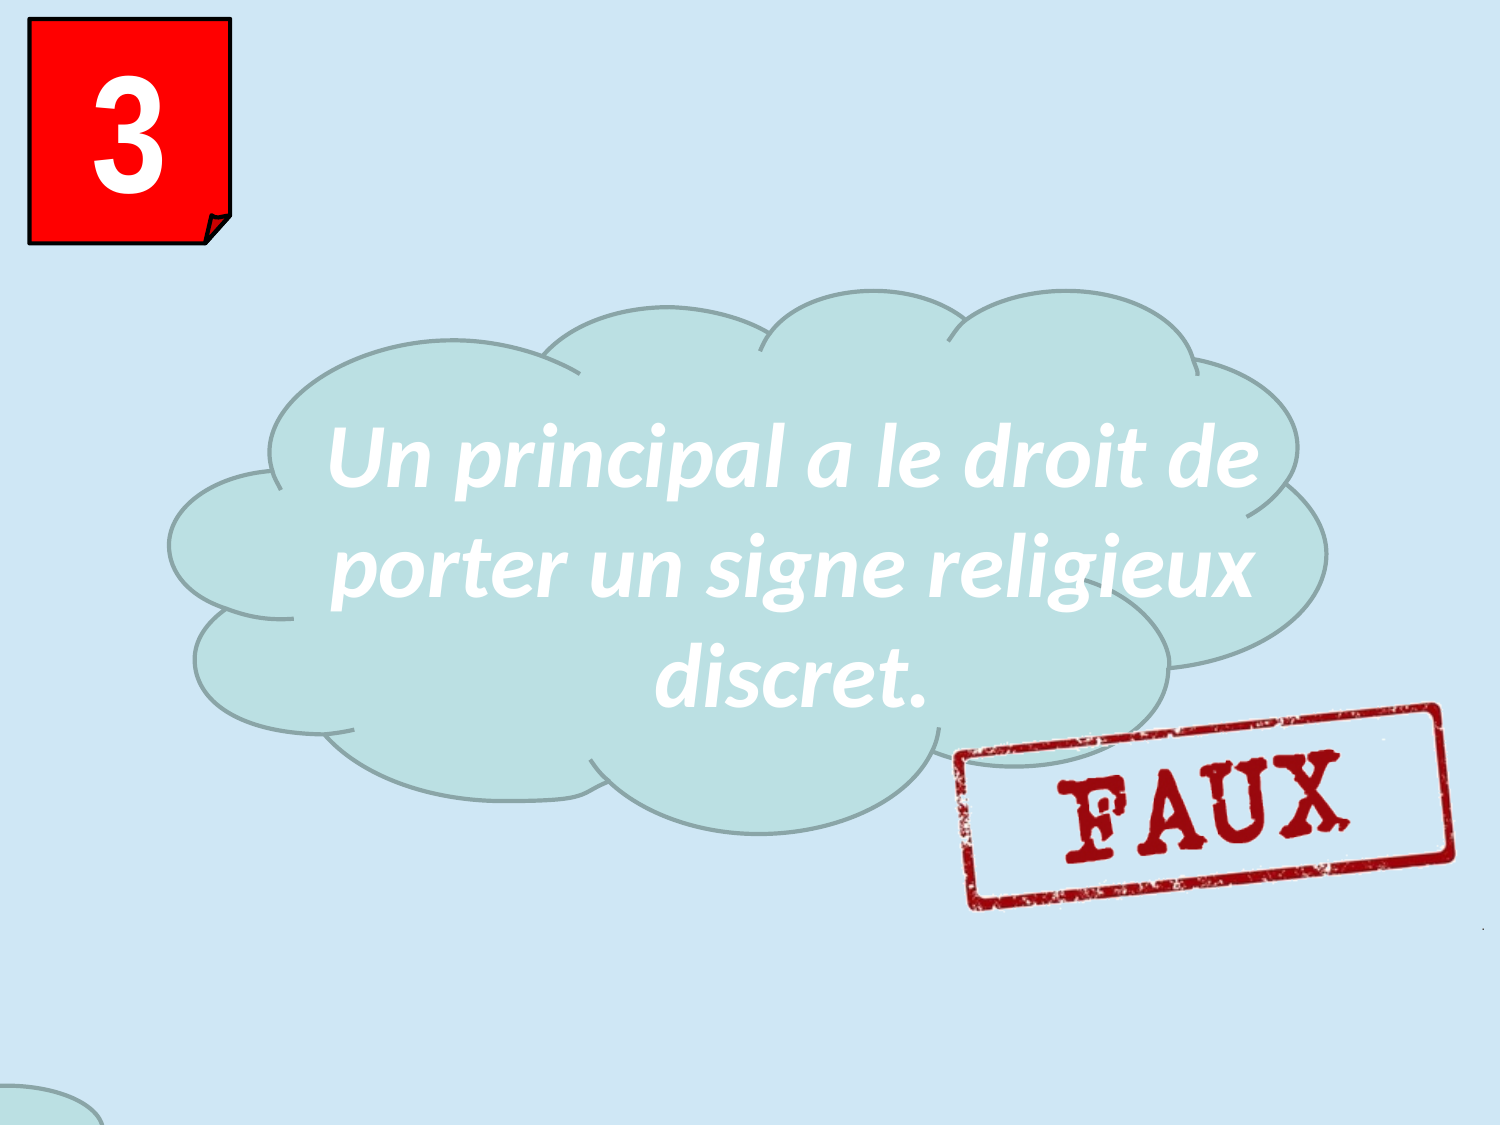

3
Un principal a le droit de porter un signe religieux discret.